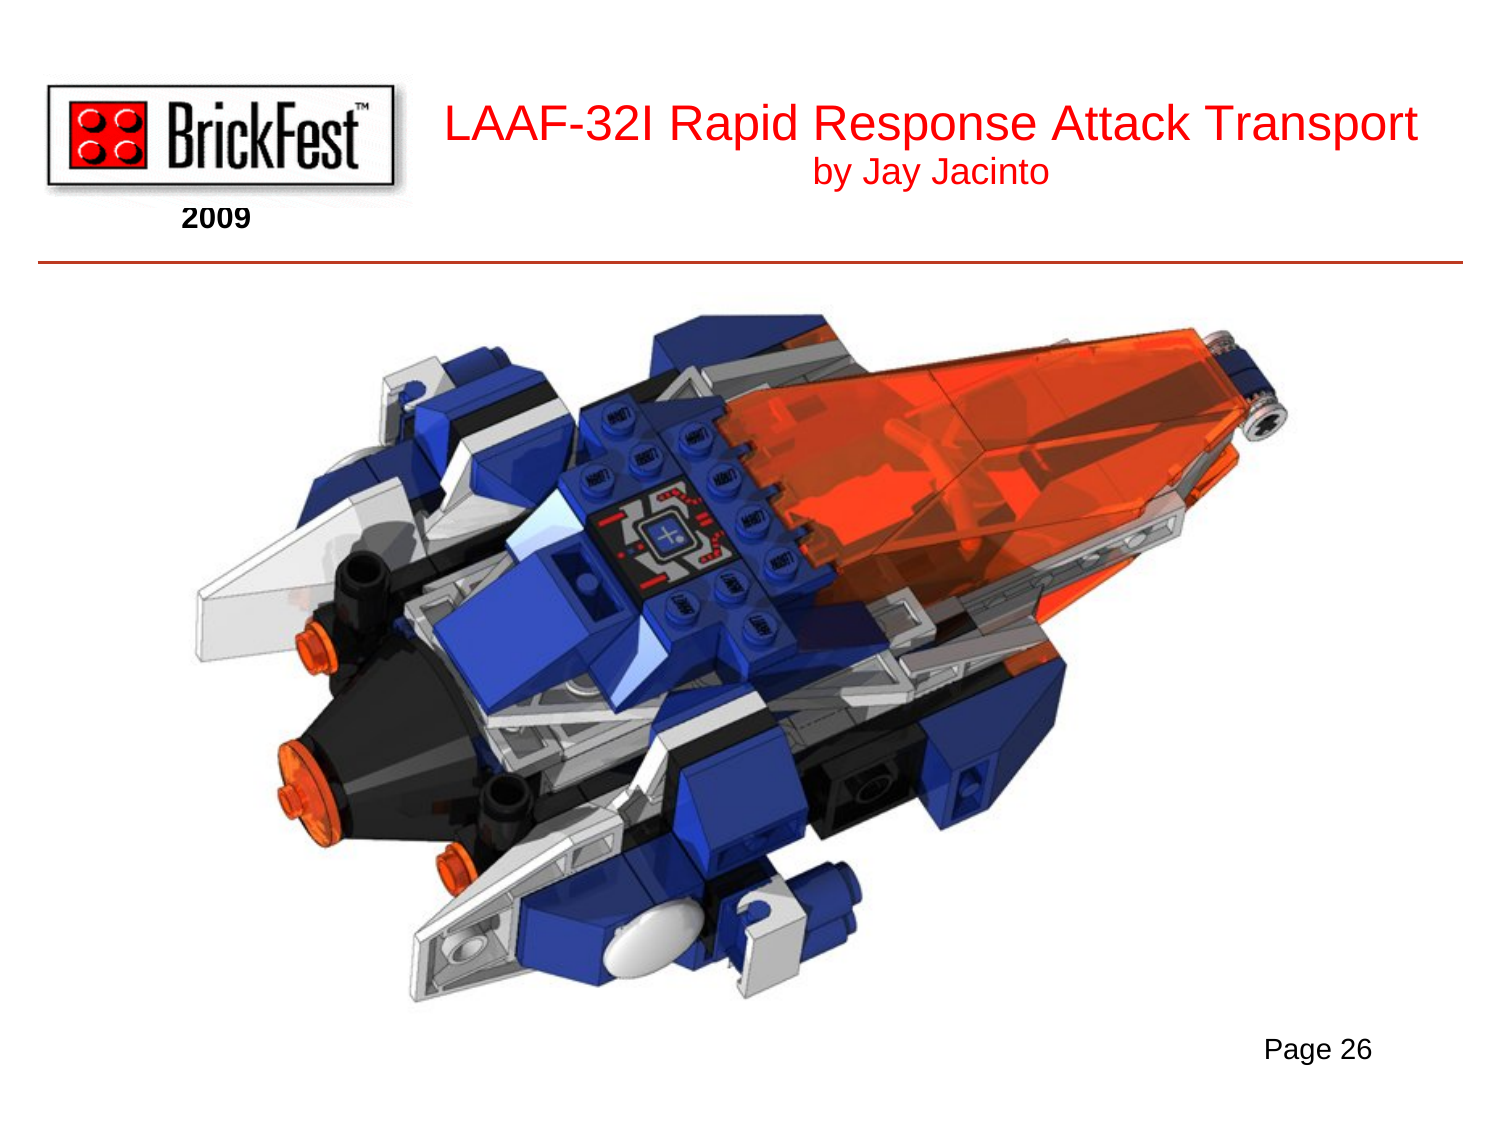

# LAAF-32I Rapid Response Attack Transport by Jay Jacinto
26